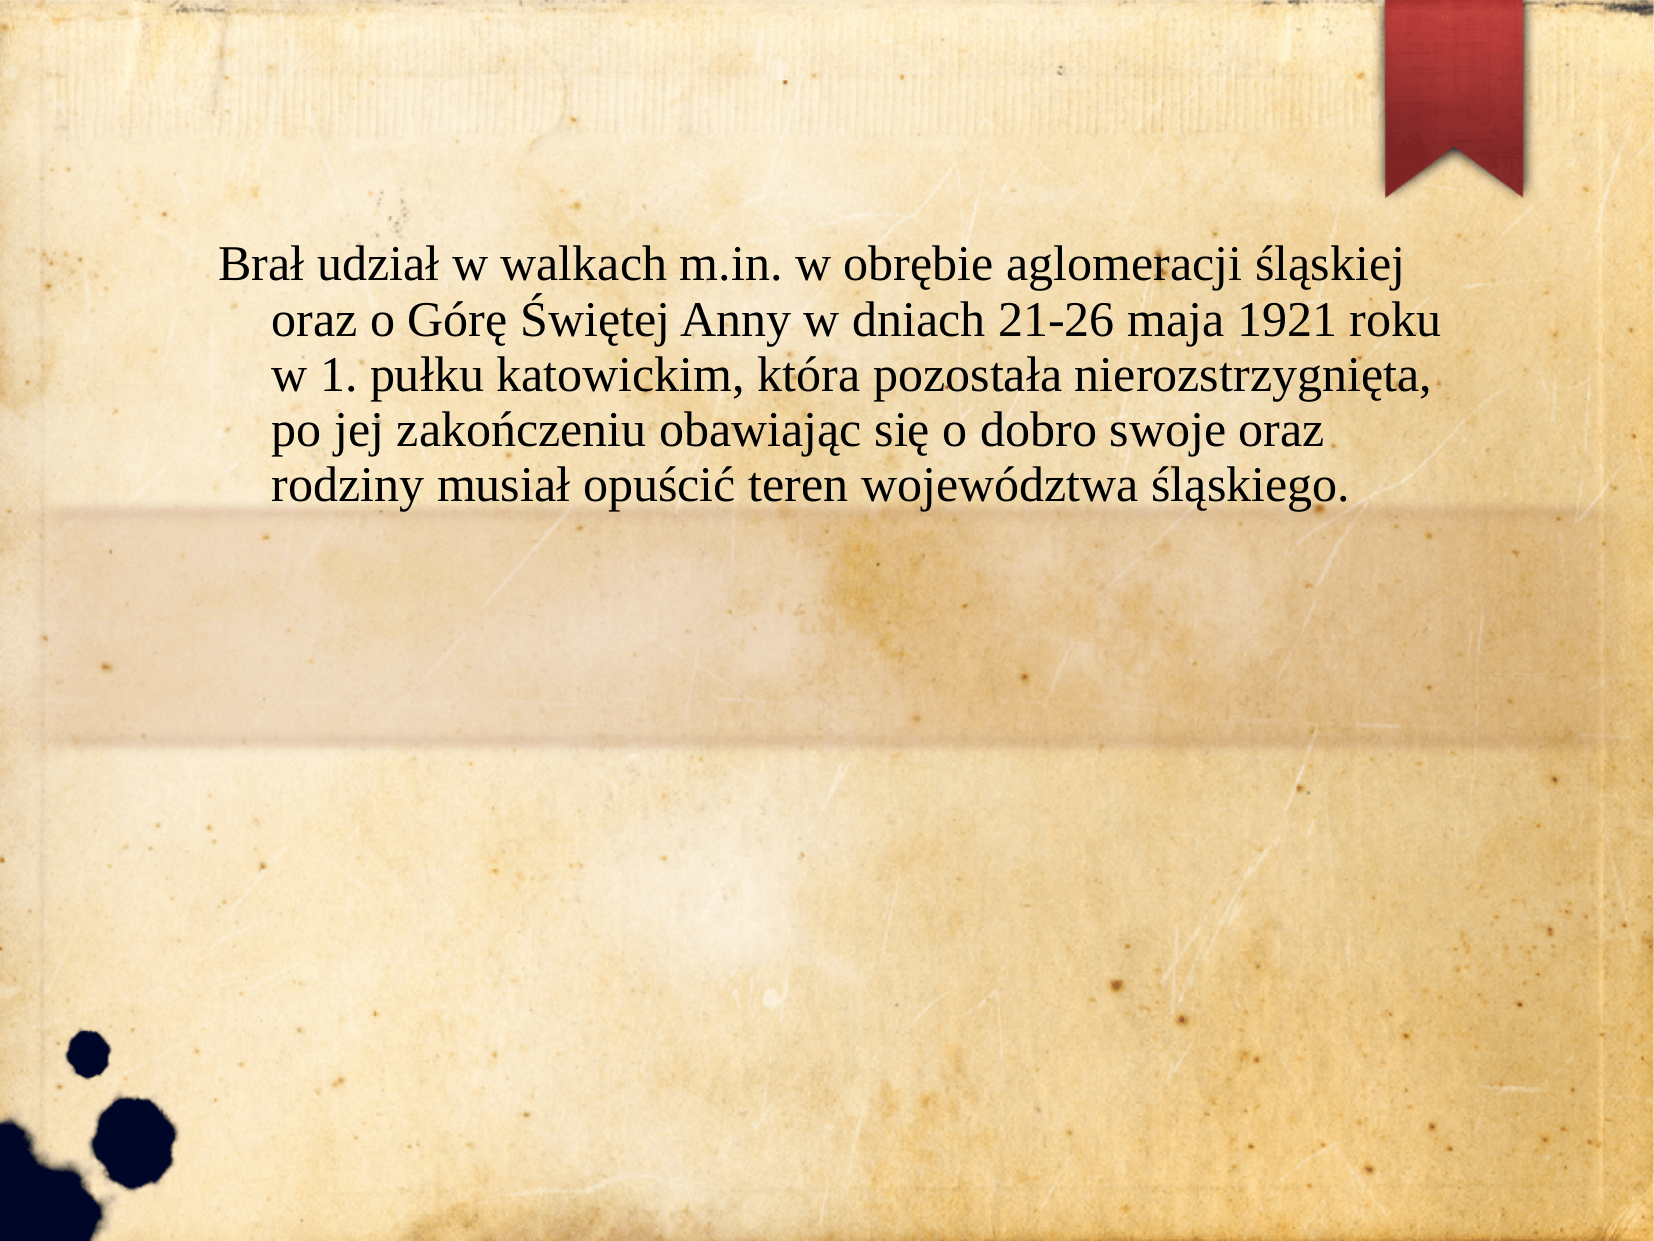

#
Brał udział w walkach m.in. w obrębie aglomeracji śląskiej oraz o Górę Świętej Anny w dniach 21-26 maja 1921 roku w 1. pułku katowickim, która pozostała nierozstrzygnięta, po jej zakończeniu obawiając się o dobro swoje oraz rodziny musiał opuścić teren województwa śląskiego.